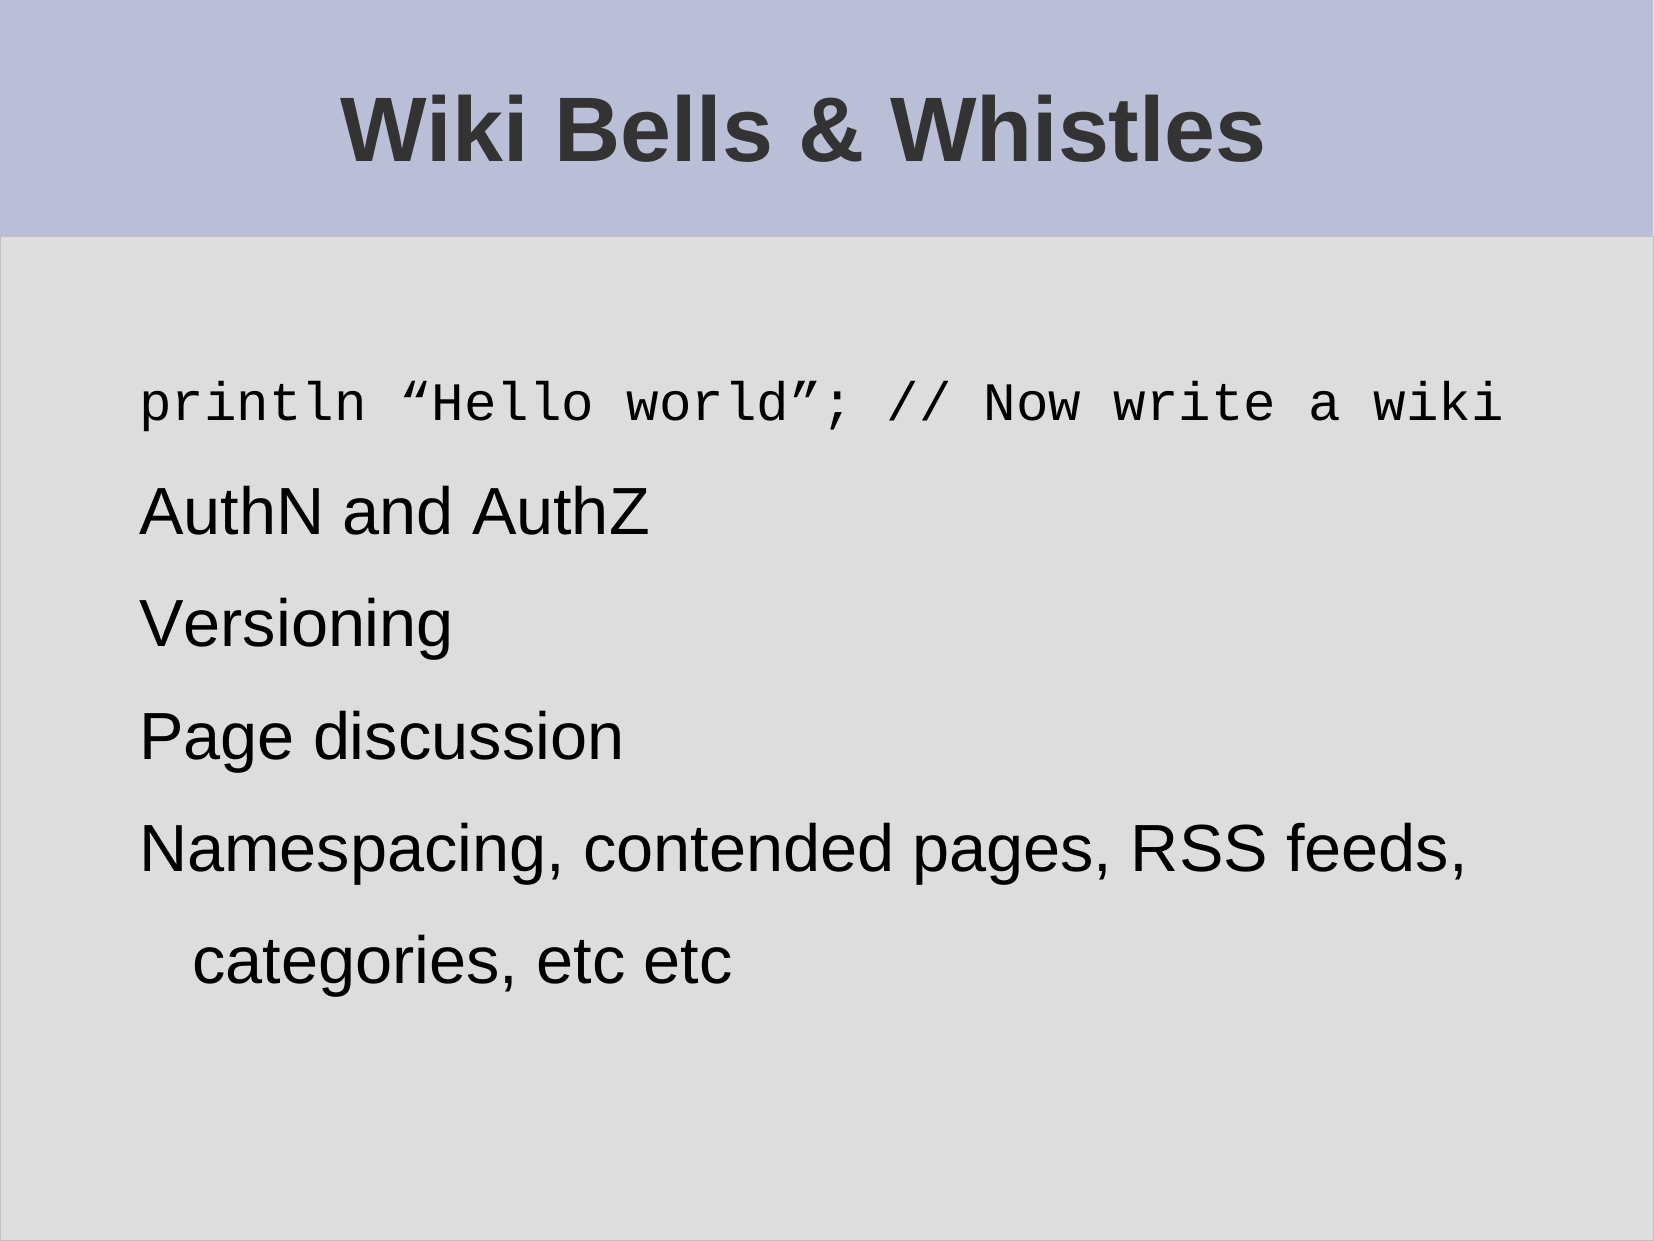

# Wiki Bells & Whistles
println “Hello world”; // Now write a wiki
AuthN and AuthZ
Versioning
Page discussion
Namespacing, contended pages, RSS feeds, categories, etc etc